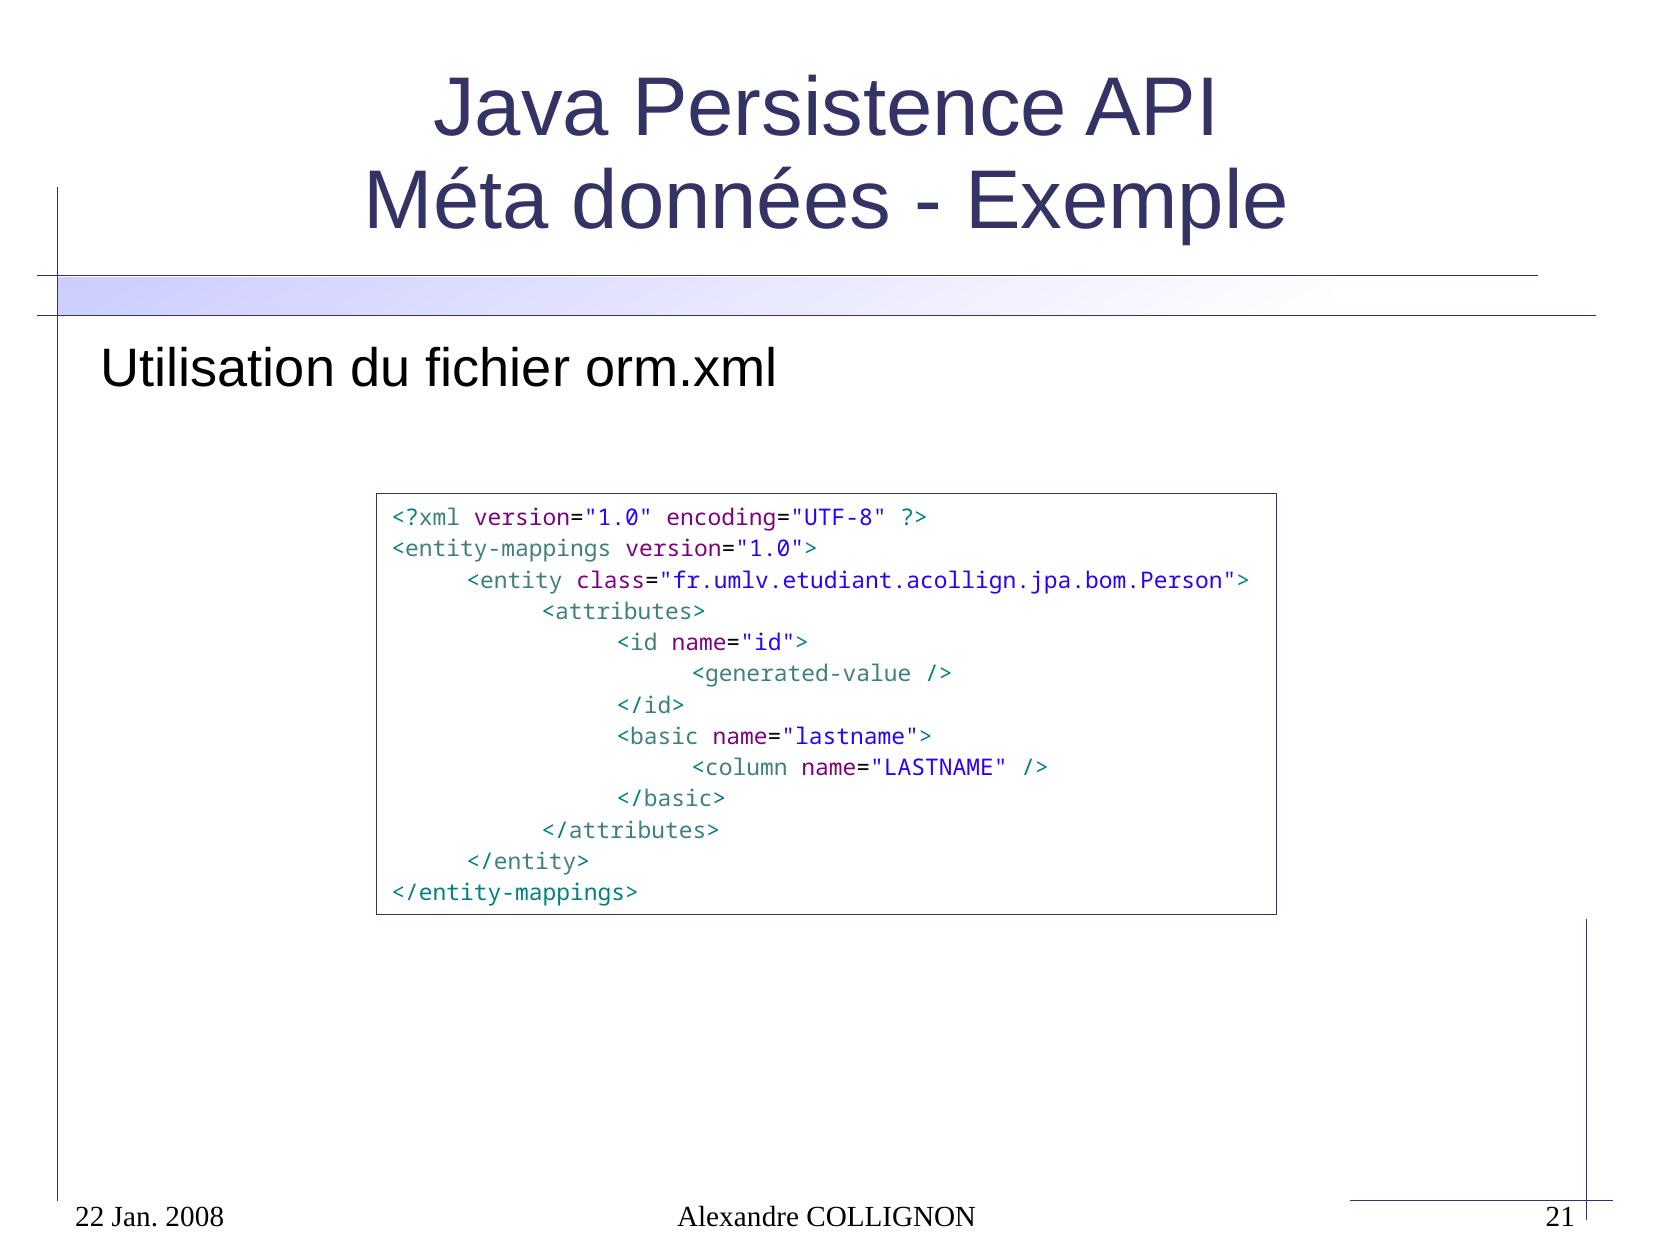

# Java Persistence API Méta données - Exemple
Utilisation du fichier orm.xml
<?xml version="1.0" encoding="UTF-8" ?>
<entity-mappings version="1.0">
	<entity class="fr.umlv.etudiant.acollign.jpa.bom.Person">
		<attributes>
			<id name="id">
				<generated-value />
			</id>
			<basic name="lastname">
				<column name="LASTNAME" />
			</basic>
		</attributes>
	</entity>
</entity-mappings>
22 Jan. 2008
Alexandre COLLIGNON
21